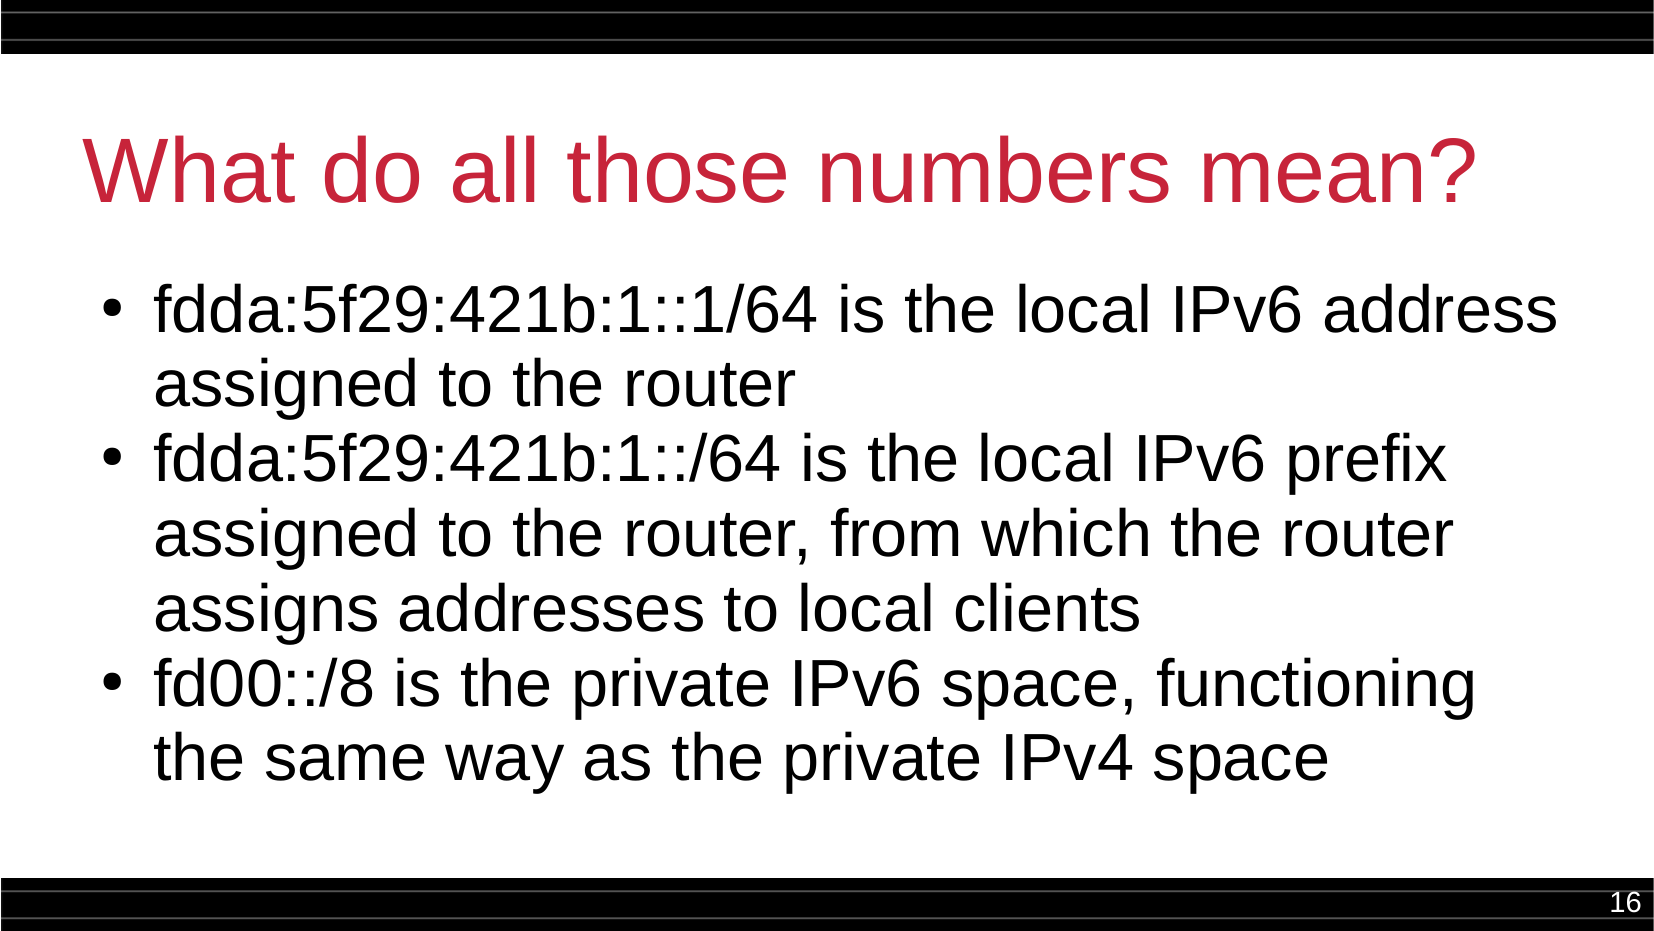

# What do all those numbers mean?
fdda:5f29:421b:1::1/64 is the local IPv6 address assigned to the router
fdda:5f29:421b:1::/64 is the local IPv6 prefix assigned to the router, from which the router assigns addresses to local clients
fd00::/8 is the private IPv6 space, functioning the same way as the private IPv4 space